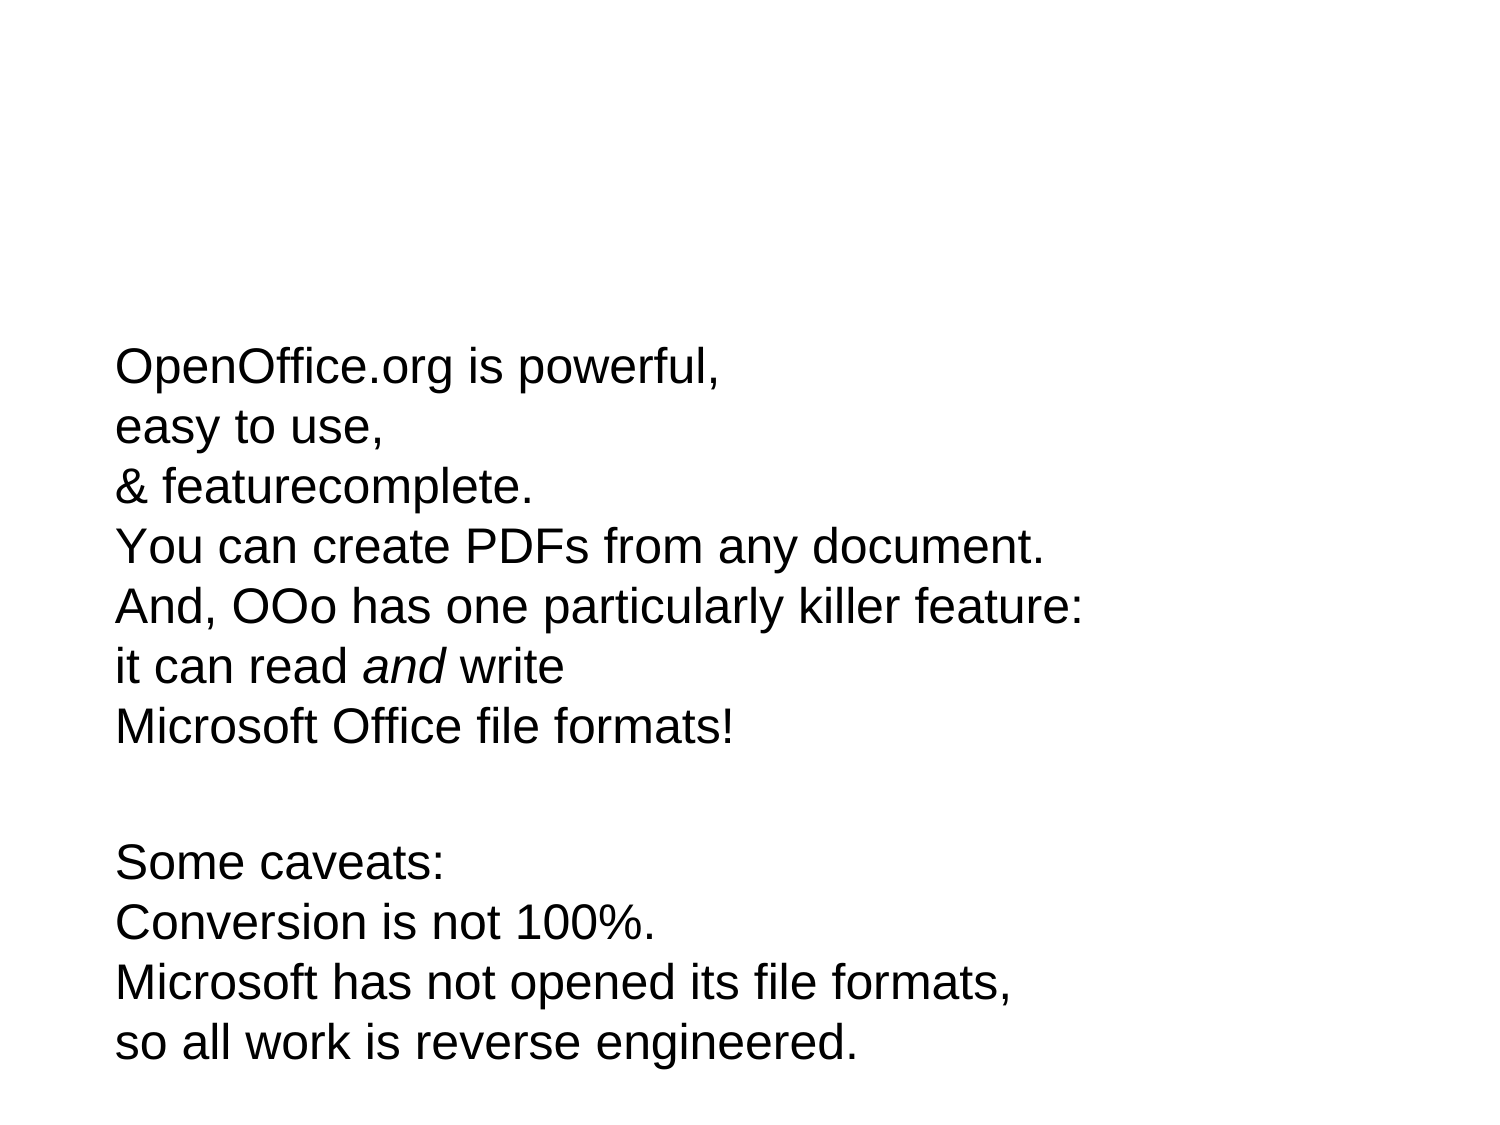

#
OpenOffice.org is powerful,
easy to use,
& featurecomplete.
You can create PDFs from any document.
And, OOo has one particularly killer feature:
it can read and write
Microsoft Office file formats!
Some caveats:
Conversion is not 100%.
Microsoft has not opened its file formats,
so all work is reverse engineered.